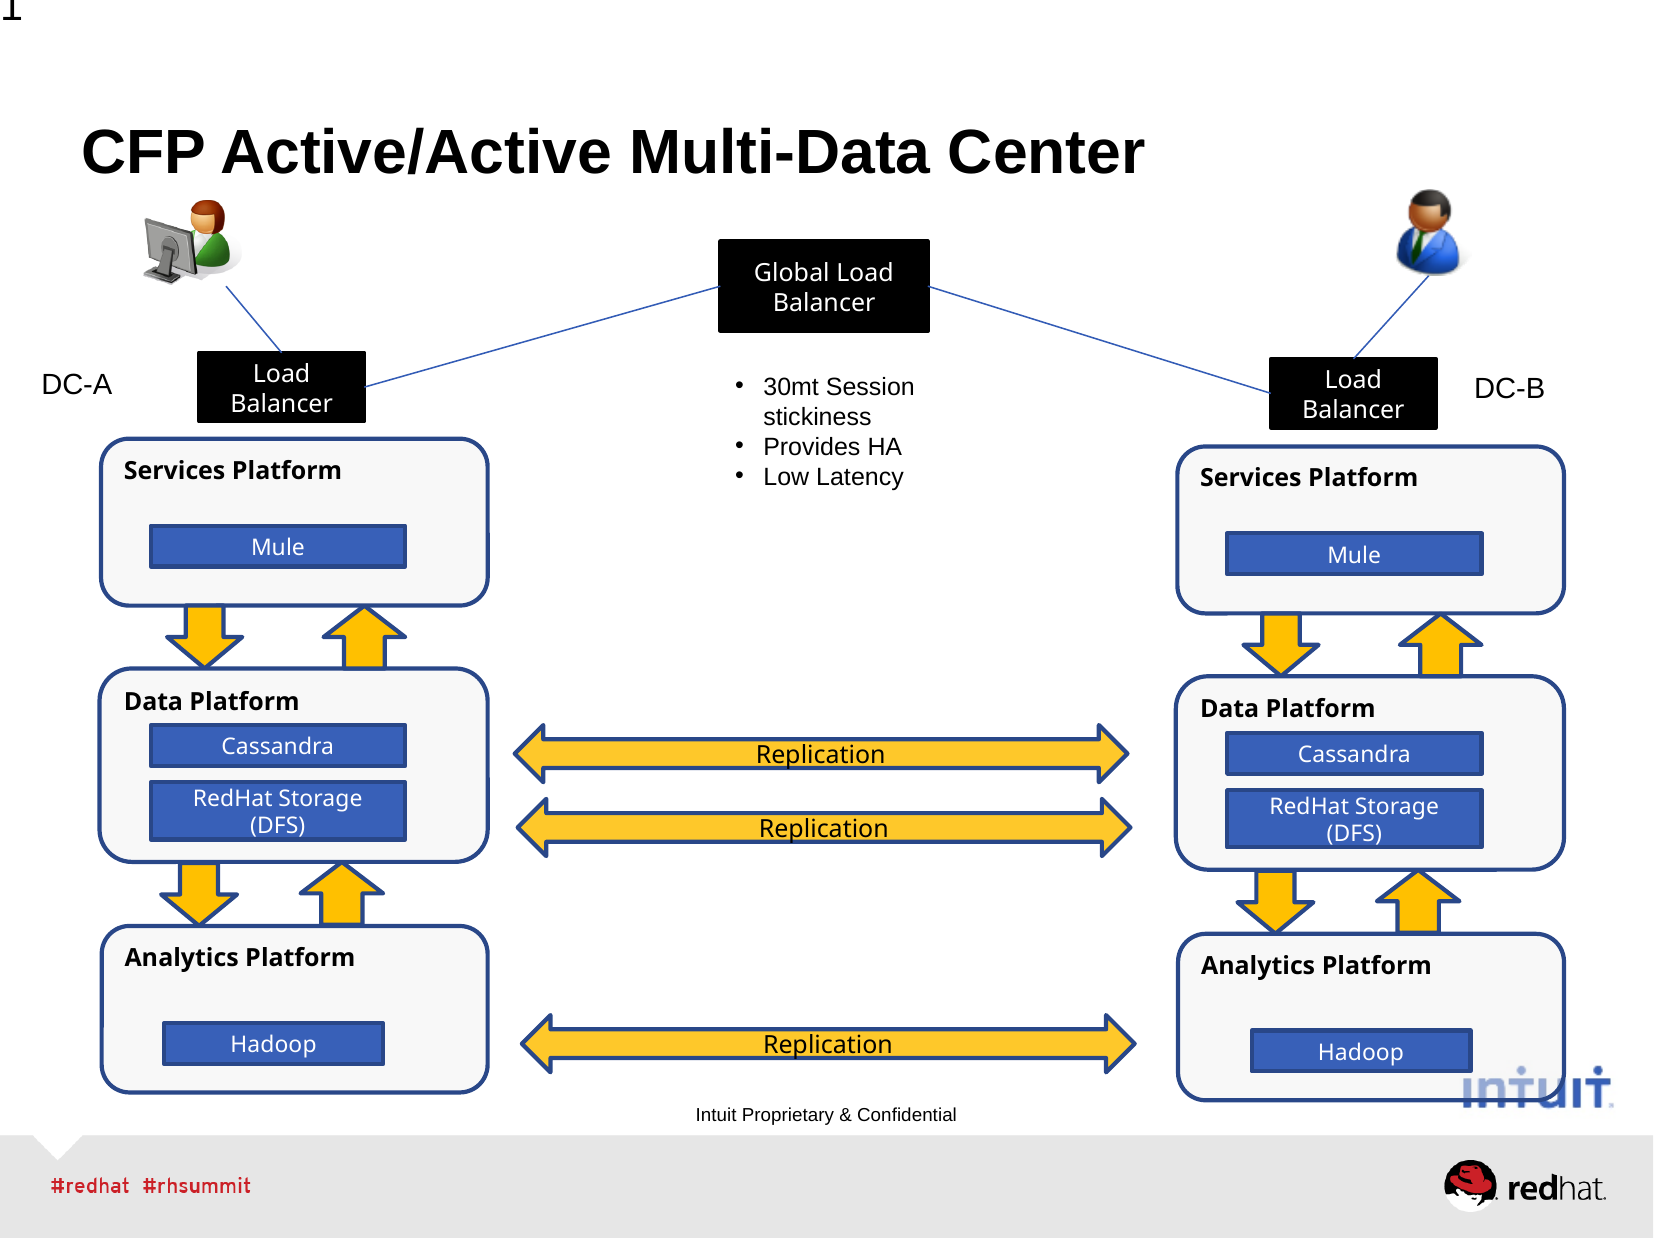

# CFP Active/Active Multi-Data Center
Global Load Balancer
Load Balancer
DC-A
Load Balancer
DC-B
30mt Session stickiness
Provides HA
Low Latency
Services Platform
Services Platform
Mule
Mule
Data Platform
Data Platform
Replication
Cassandra
Cassandra
RedHat Storage (DFS)
RedHat Storage (DFS)
Replication
Analytics Platform
Analytics Platform
Replication
Hadoop
Hadoop